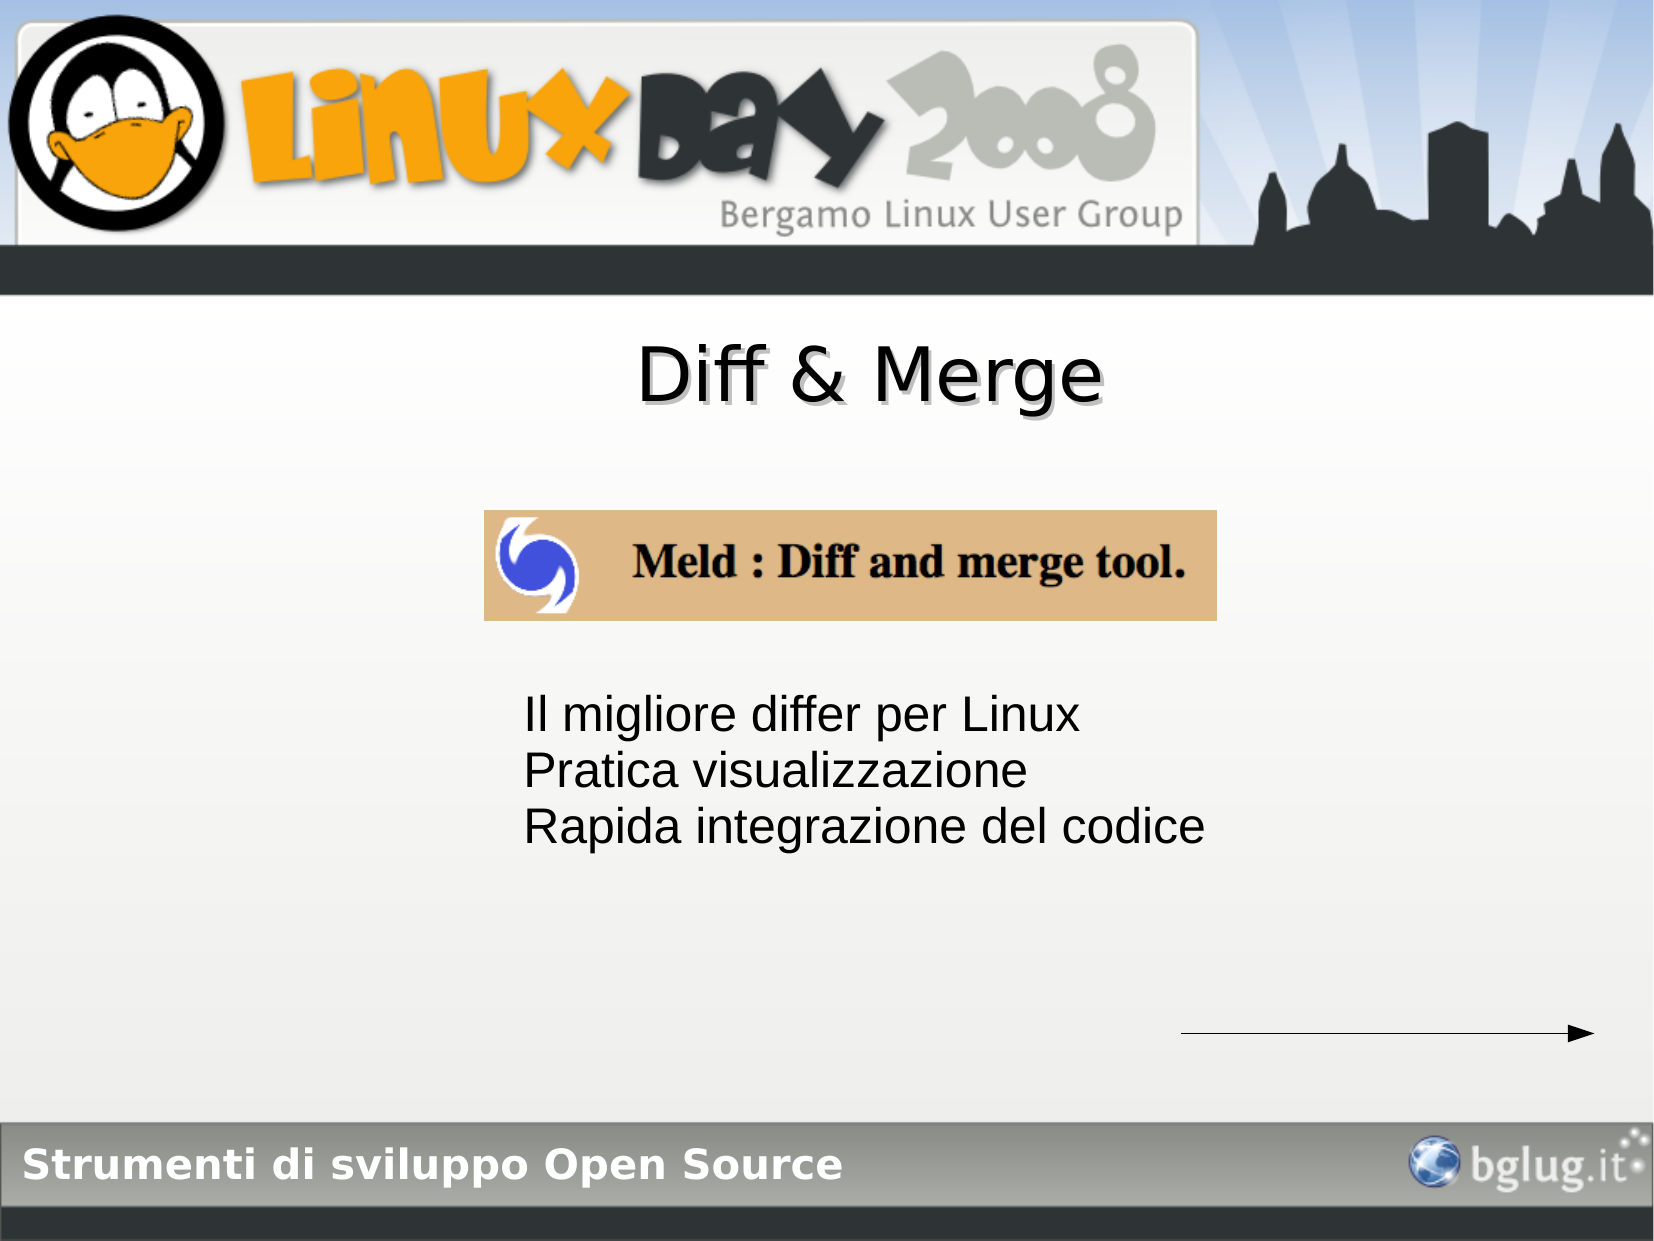

Diff & Merge
 Il migliore differ per Linux
 Pratica visualizzazione
 Rapida integrazione del codice
Strumenti di sviluppo Open Source